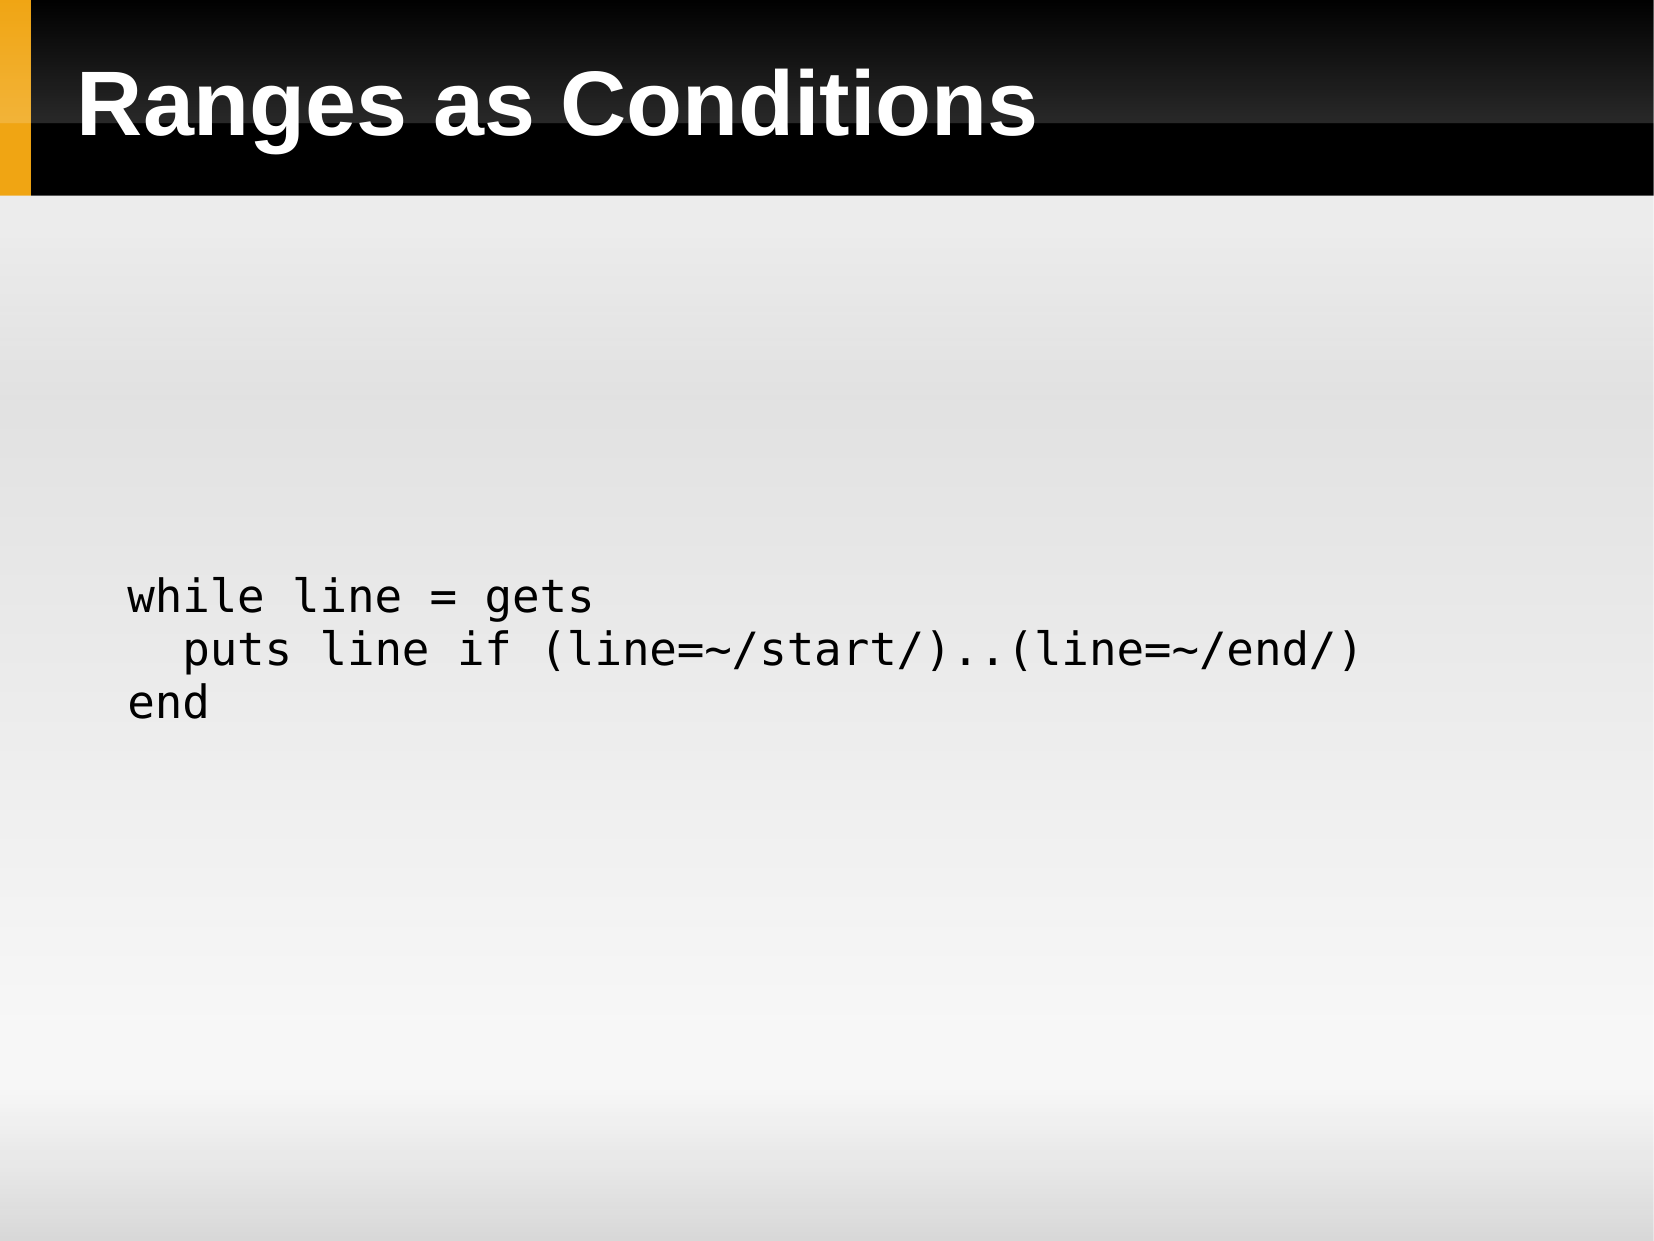

# Ranges as Conditions
while line = gets
 puts line if (line=~/start/)..(line=~/end/)
end